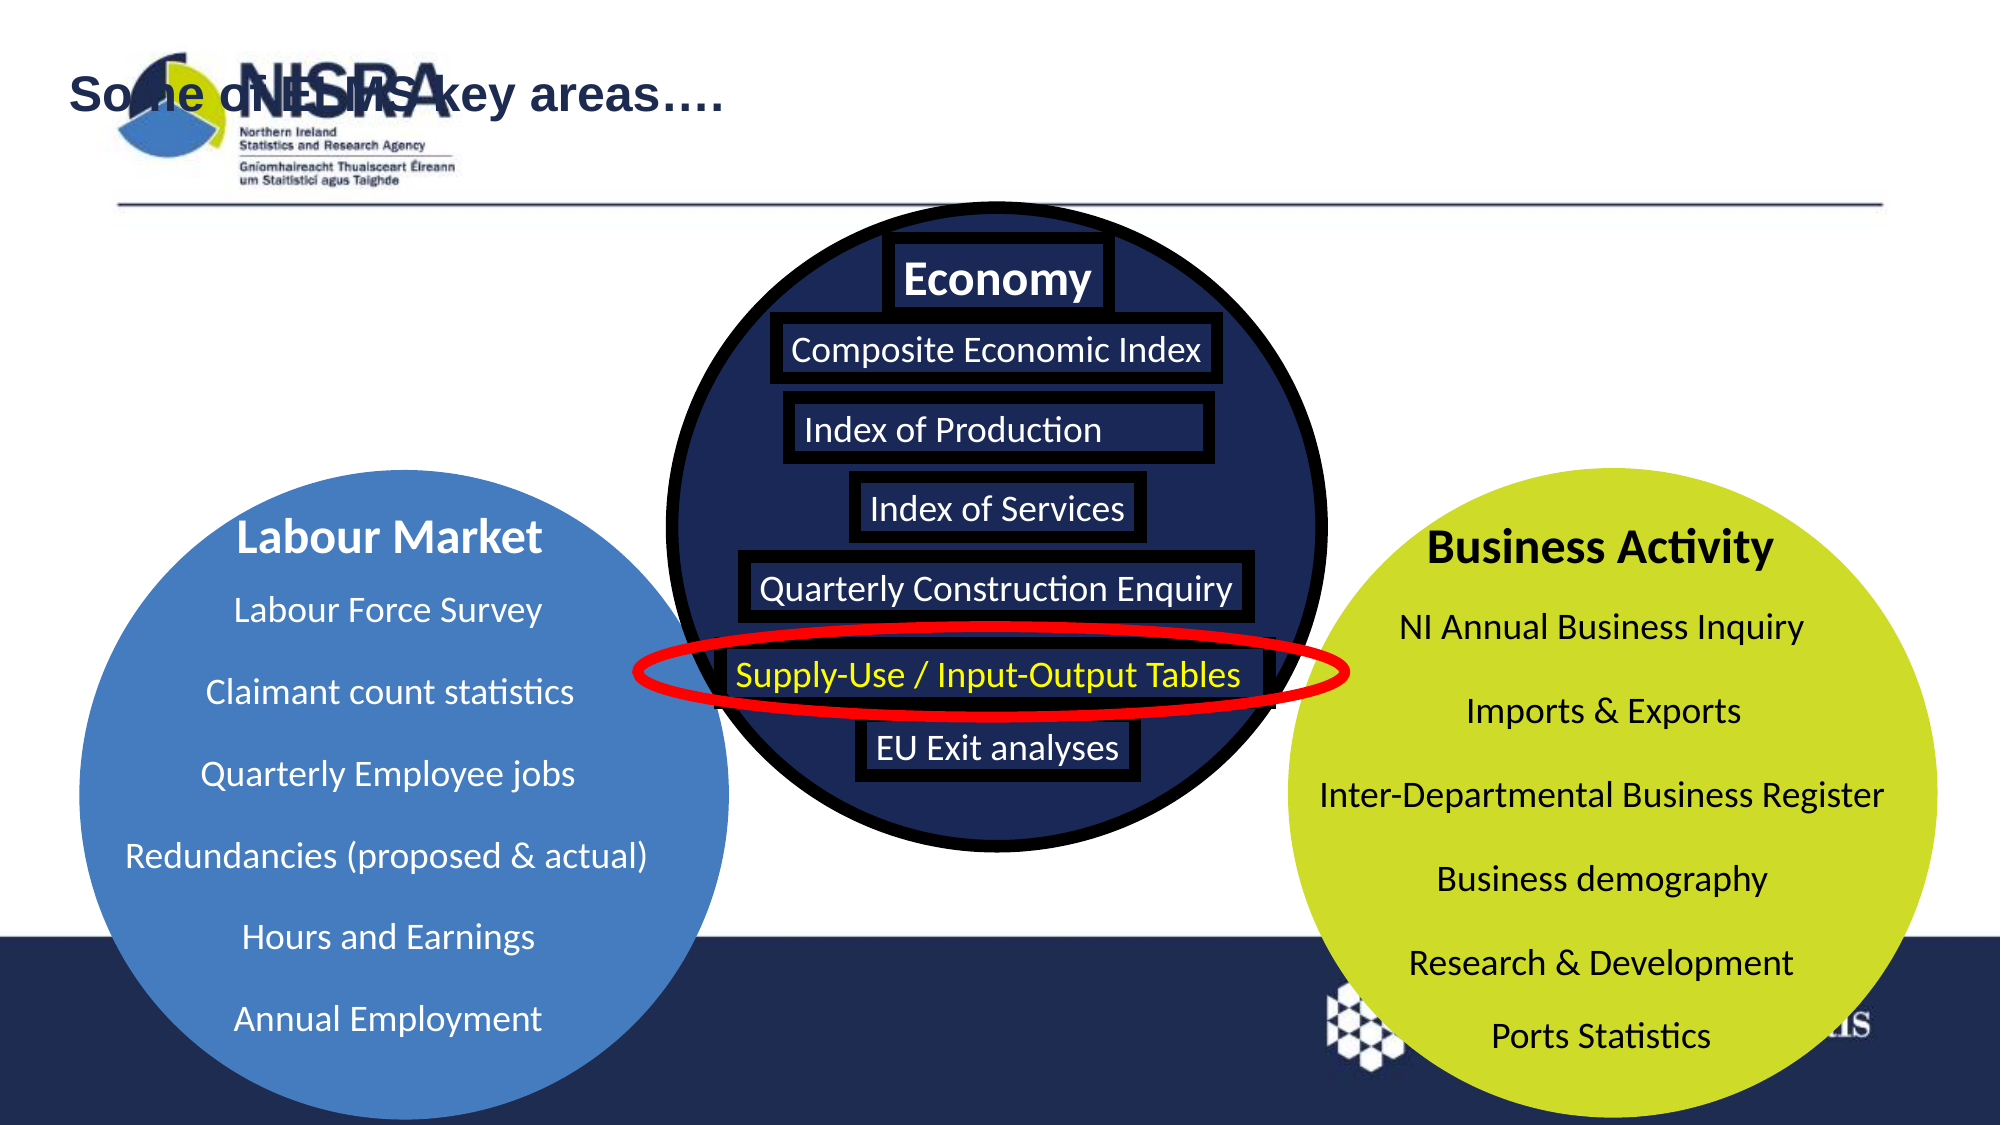

# Some of ELMS key areas….
Economy
Composite Economic Index
Index of Production
Index of Services
Quarterly Construction Enquiry
Supply-Use / Input-Output Tables
EU Exit analyses
Business Activity
NI Annual Business Inquiry
Imports & Exports
Inter-Departmental Business Register
Business demography
Research & Development
Labour Market
Labour Force Survey
Claimant count statistics
Quarterly Employee jobs
Redundancies (proposed & actual)
Hours and Earnings
Annual Employment
Ports Statistics